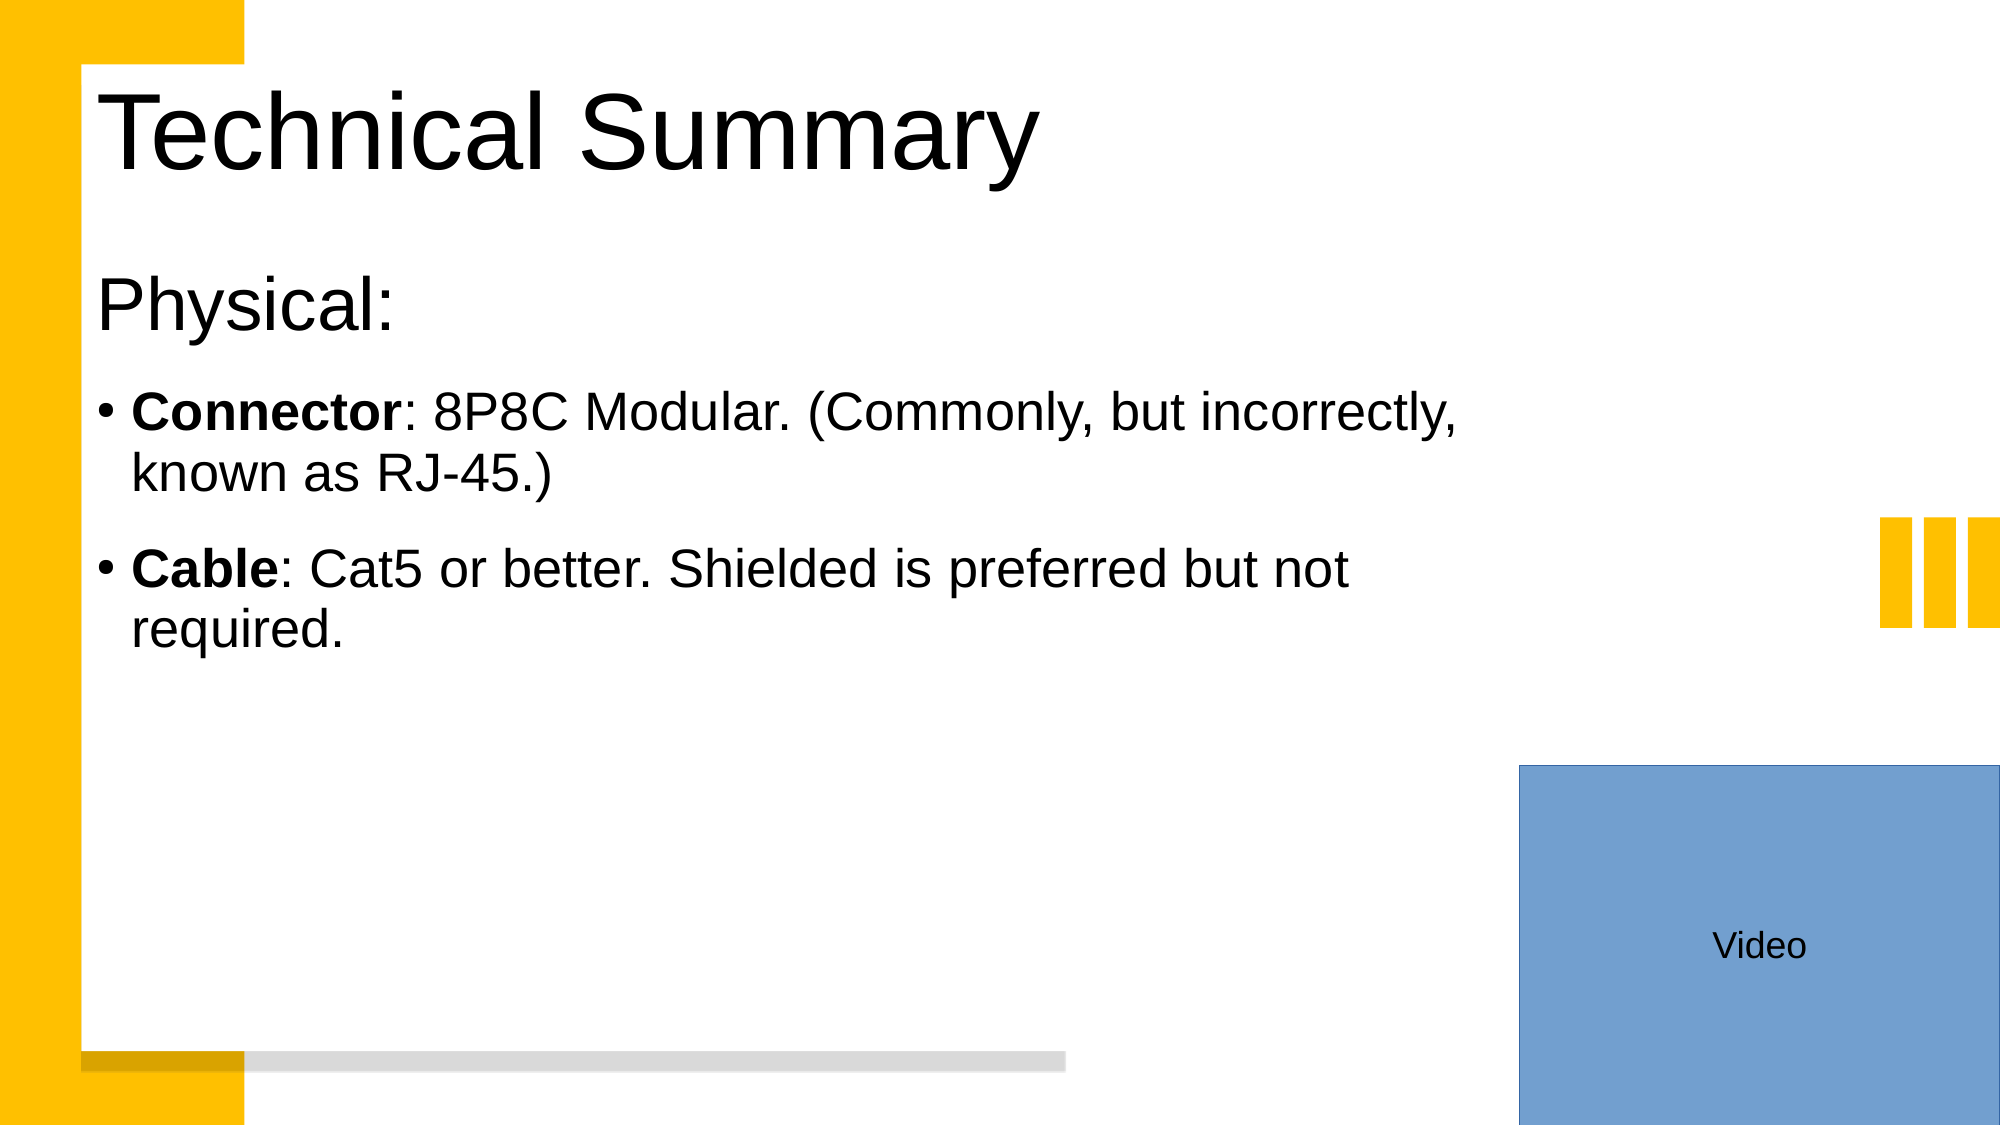

Video
Technical Summary
Physical:
Connector: 8P8C Modular. (Commonly, but incorrectly, known as RJ-45.)
Cable: Cat5 or better. Shielded is preferred but not required.